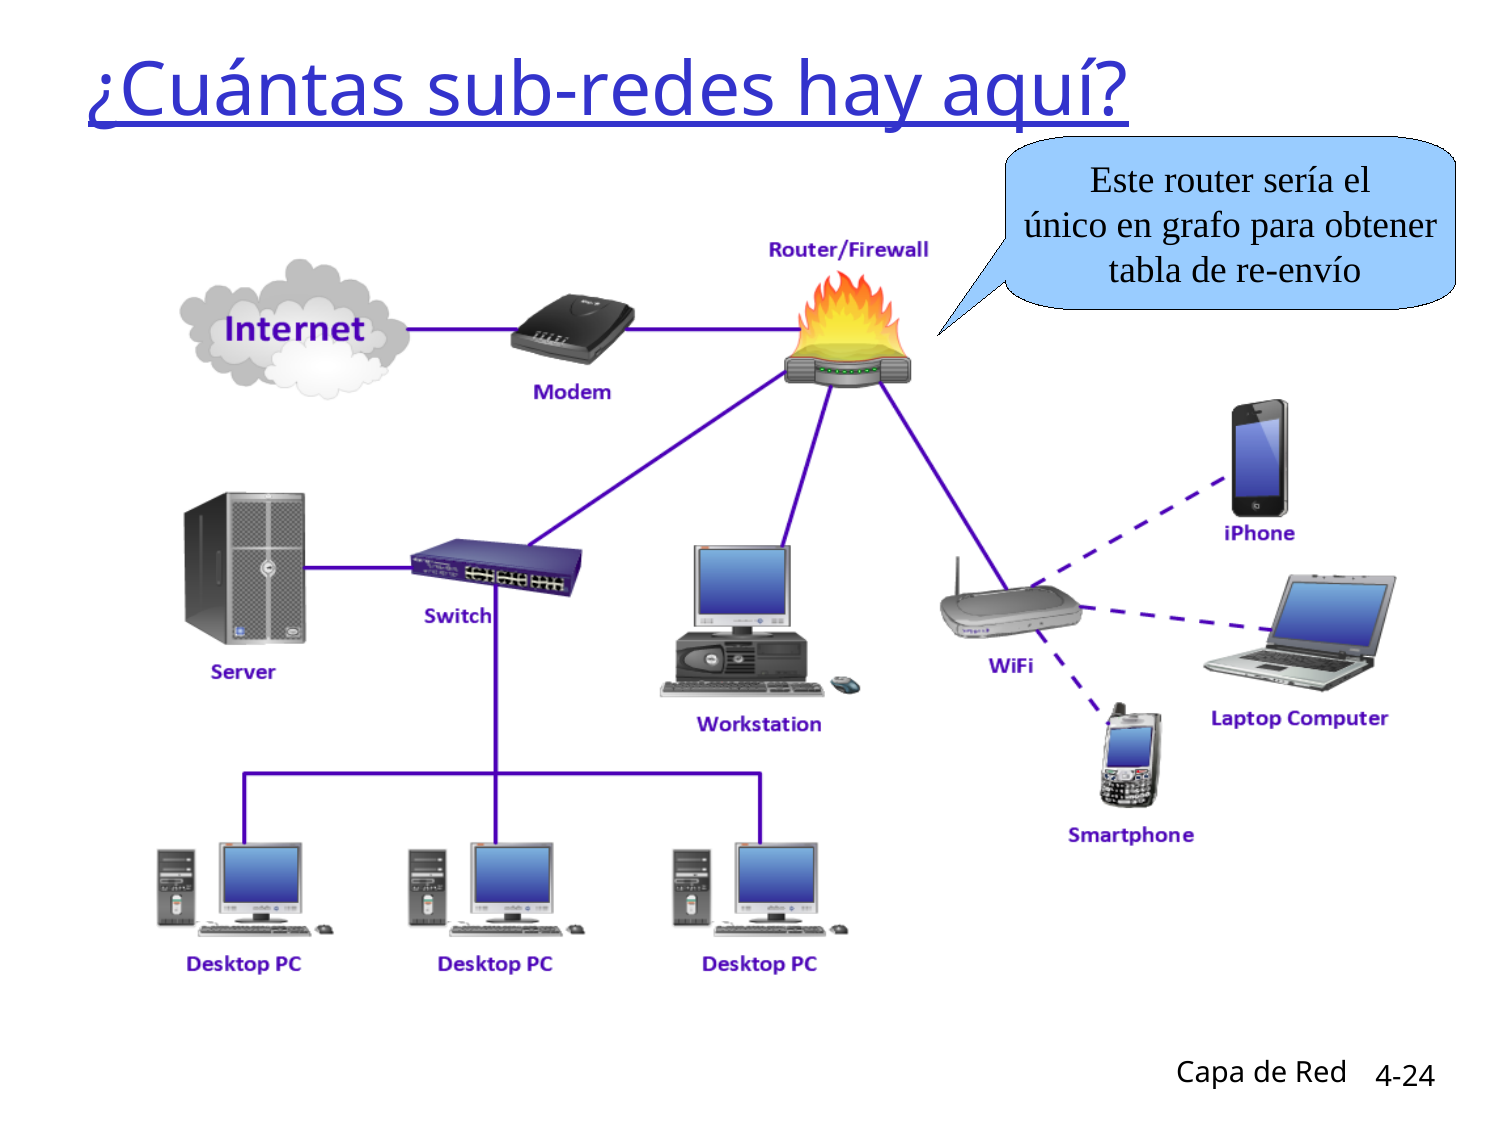

# ¿Cuántas sub-redes hay aquí?
Este router sería el
único en grafo para obtener
 tabla de re-envío